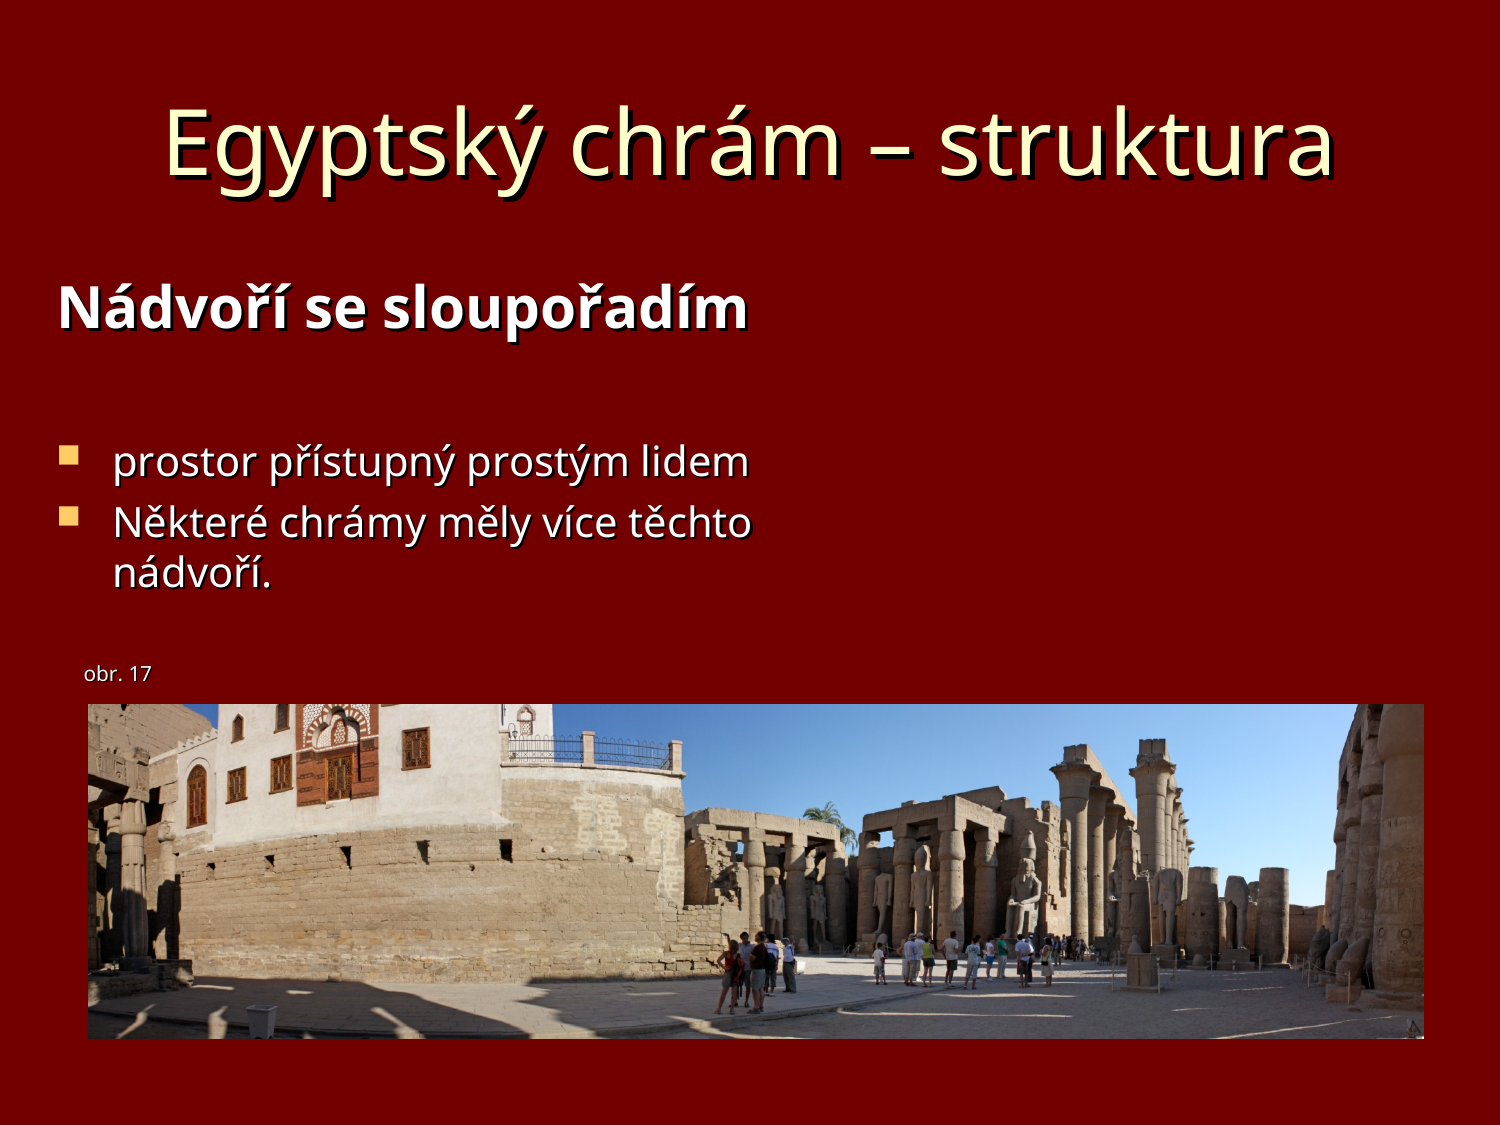

# Egyptský chrám – struktura
Nádvoří se sloupořadím
prostor přístupný prostým lidem
Některé chrámy měly více těchto nádvoří.
 obr. 17